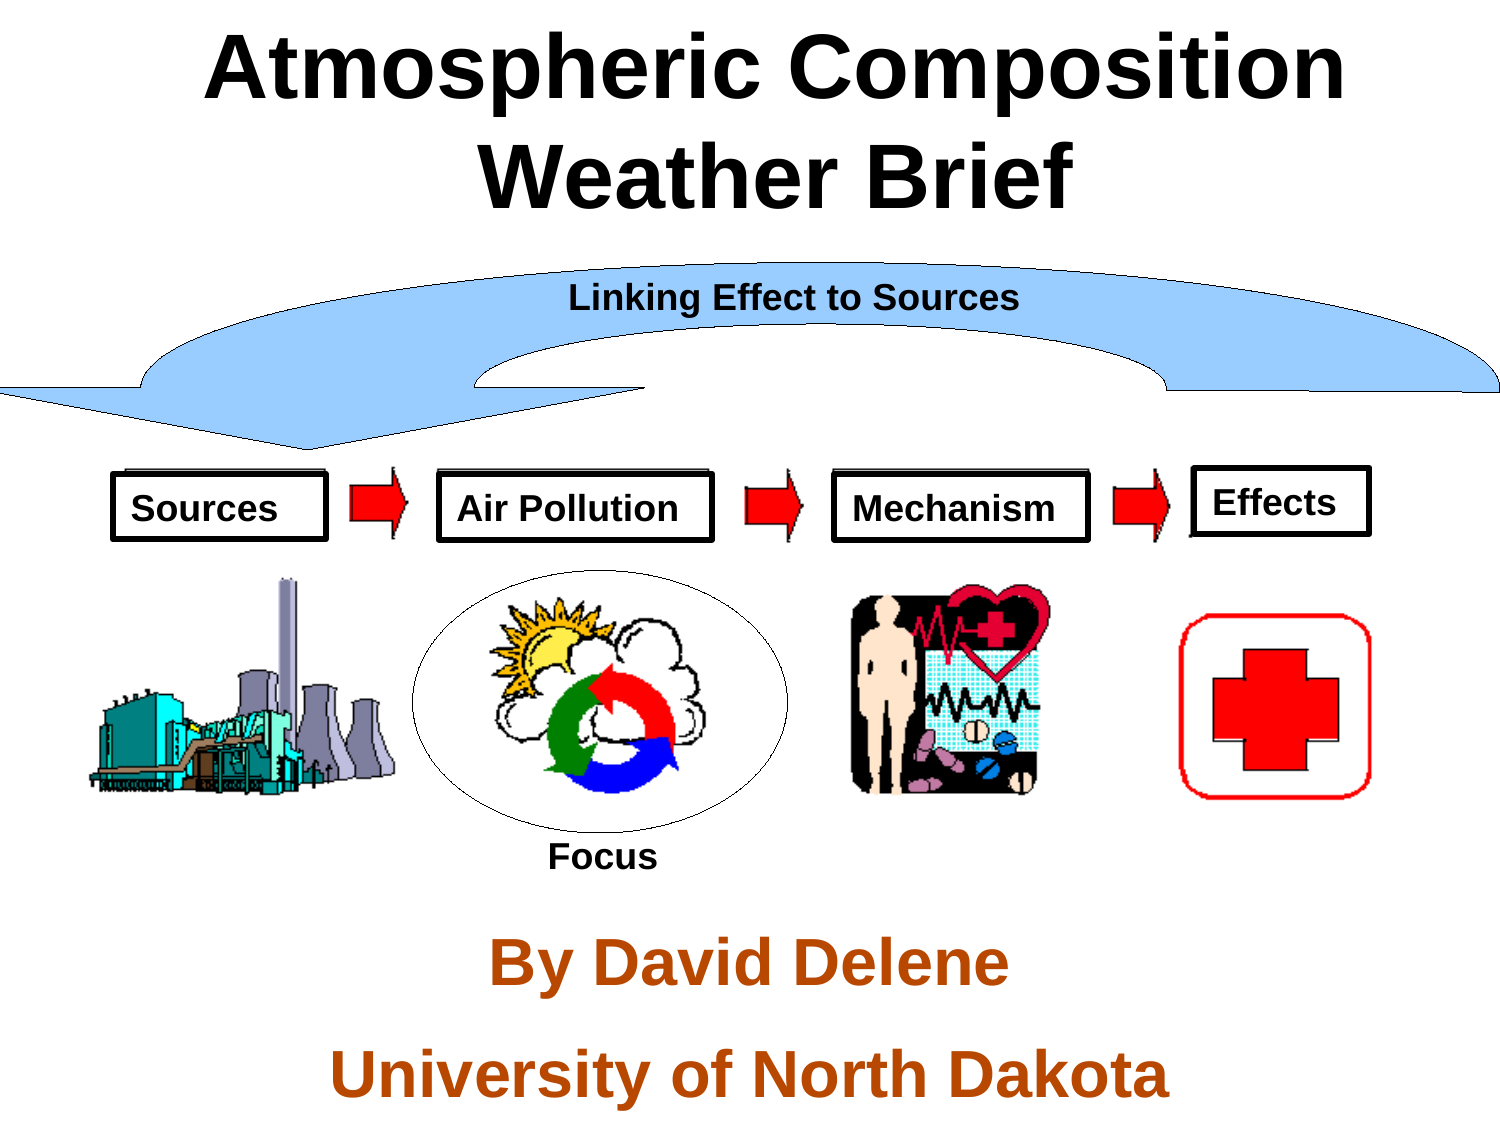

Atmospheric Composition
Weather Brief
Linking Effect to Sources
Effects
Sources
Air Pollution
Mechanism
Focus
By David Delene
University of North Dakota